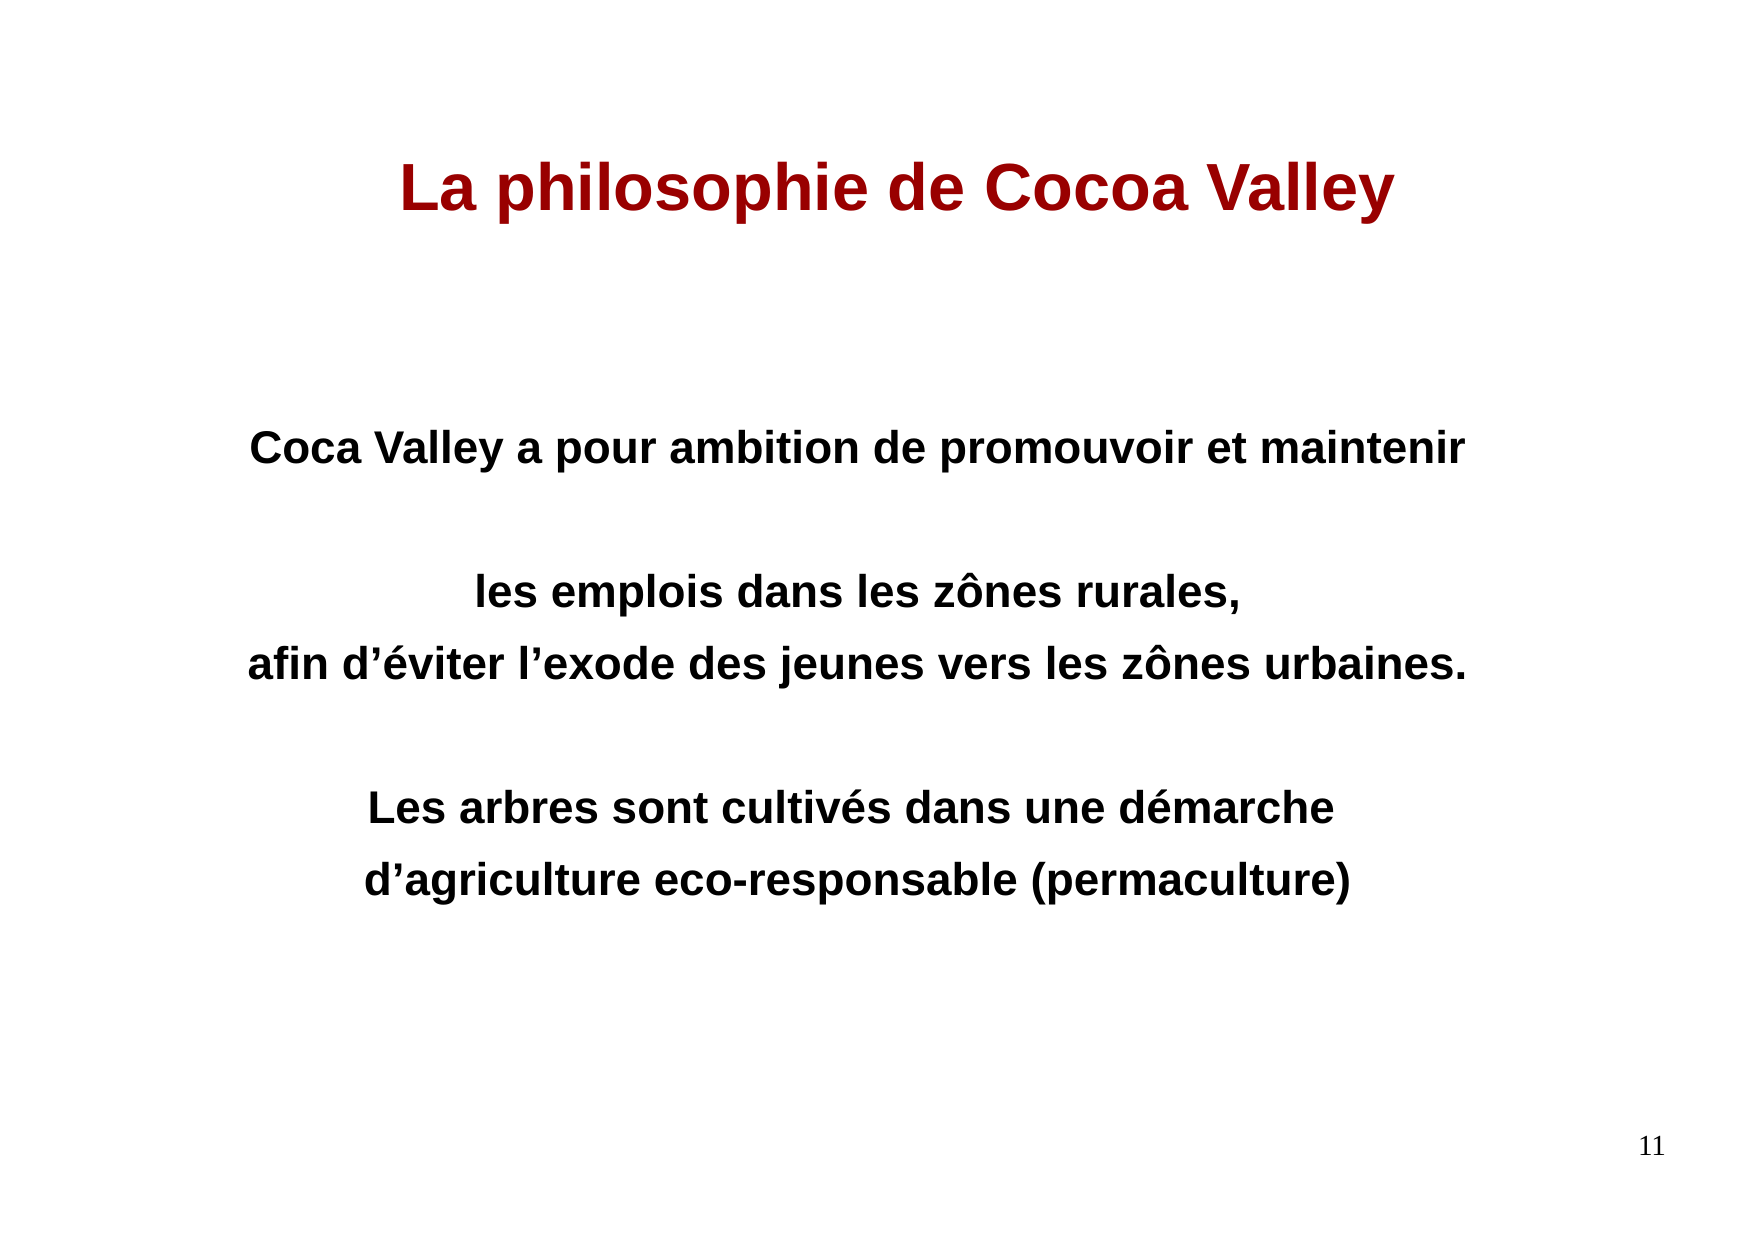

# La philosophie de Cocoa Valley
Coca Valley a pour ambition de promouvoir et maintenir
 les emplois dans les zônes rurales,
afin d’éviter l’exode des jeunes vers les zônes urbaines.
Les arbres sont cultivés dans une démarche
d’agriculture eco-responsable (permaculture)
11